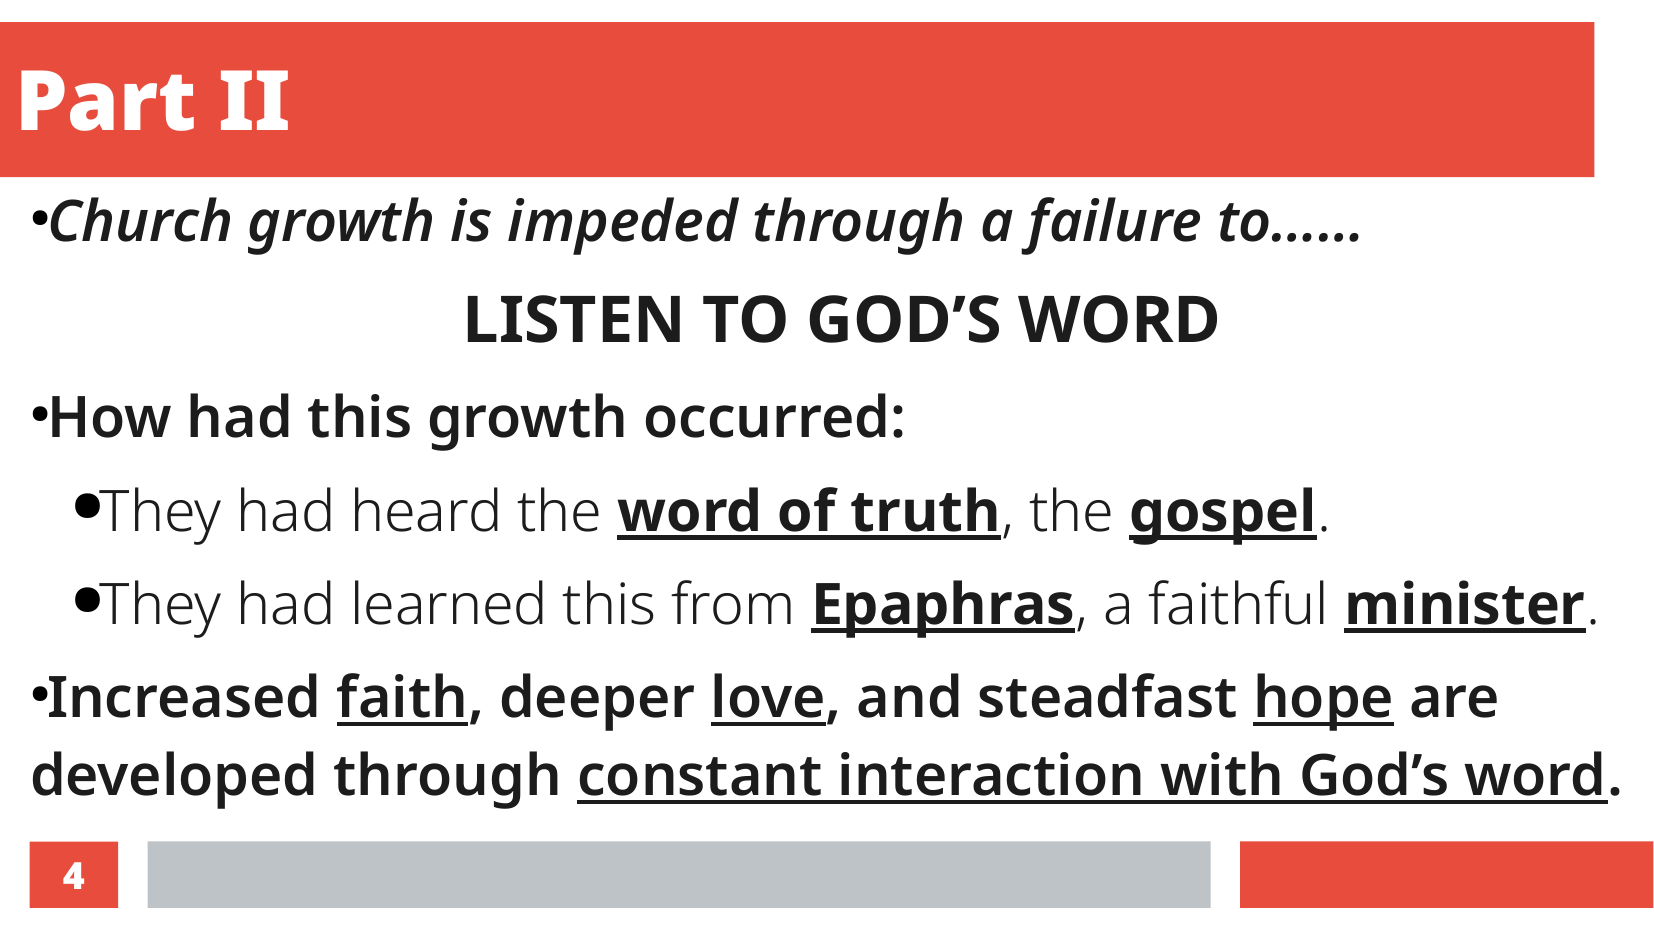

# HINDRANCES TO CHURCH GROWTH-Part II
Church growth is impeded through a failure to……
LISTEN TO GOD’S WORD
How had this growth occurred:
They had heard the word of truth, the gospel.
They had learned this from Epaphras, a faithful minister.
Increased faith, deeper love, and steadfast hope are developed through constant interaction with God’s word.
4